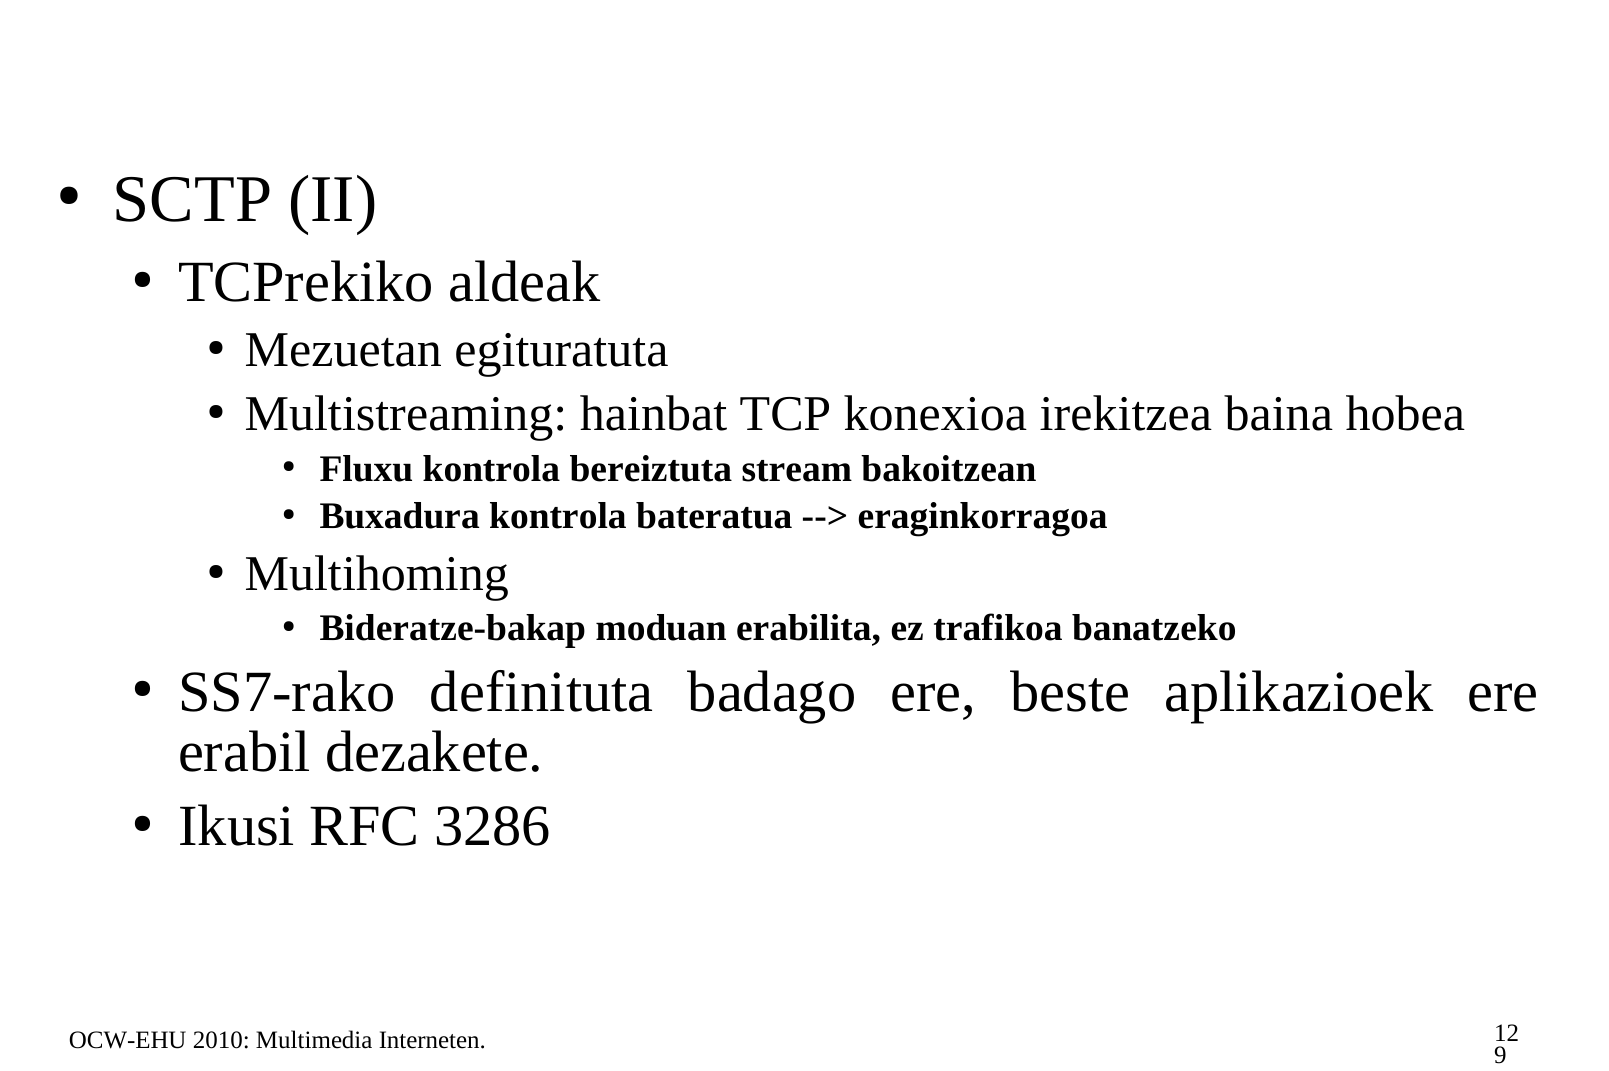

# SCTP (II)
TCPrekiko aldeak
Mezuetan egituratuta
Multistreaming: hainbat TCP konexioa irekitzea baina hobea
Fluxu kontrola bereiztuta stream bakoitzean
Buxadura kontrola bateratua --> eraginkorragoa
Multihoming
Bideratze-bakap moduan erabilita, ez trafikoa banatzeko
SS7-rako definituta badago ere, beste aplikazioek ere erabil dezakete.
Ikusi RFC 3286
129